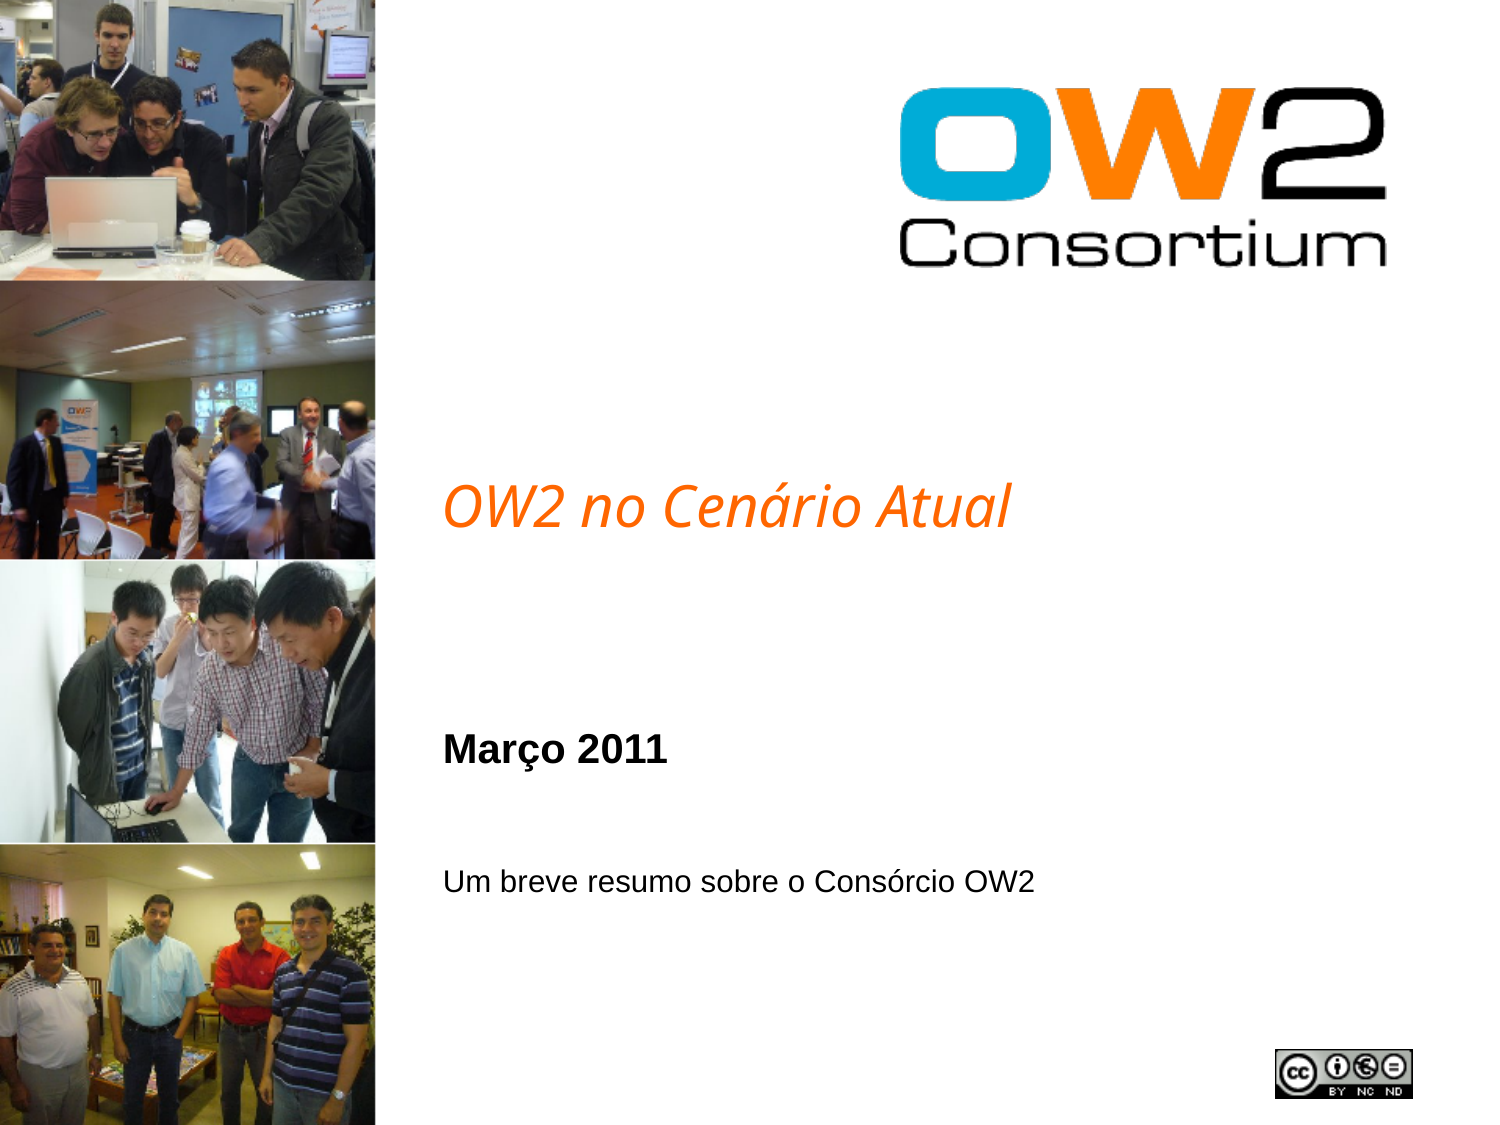

# OW2 no Cenário Atual
Março 2011
Um breve resumo sobre o Consórcio OW2